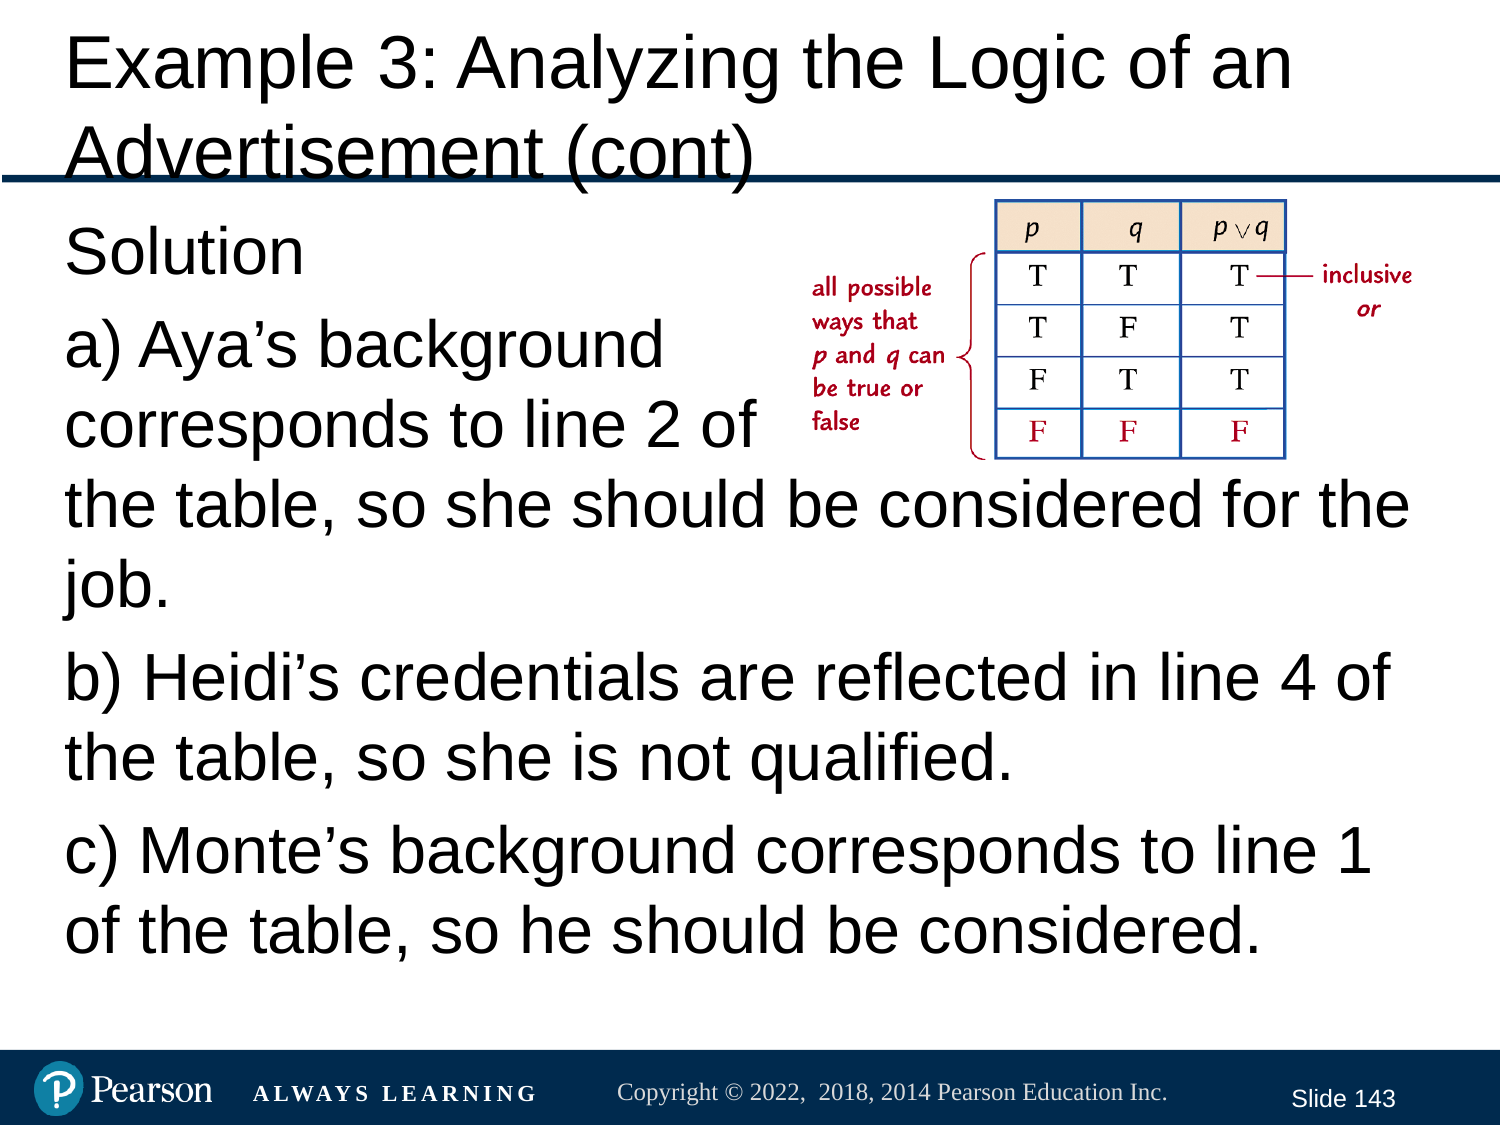

# Example 3: Analyzing the Logic of an Advertisement (cont)
Solution
a) Aya’s background
corresponds to line 2 of
the table, so she should be considered for the job.
b) Heidi’s credentials are reflected in line 4 of the table, so she is not qualified.
c) Monte’s background corresponds to line 1 of the table, so he should be considered.